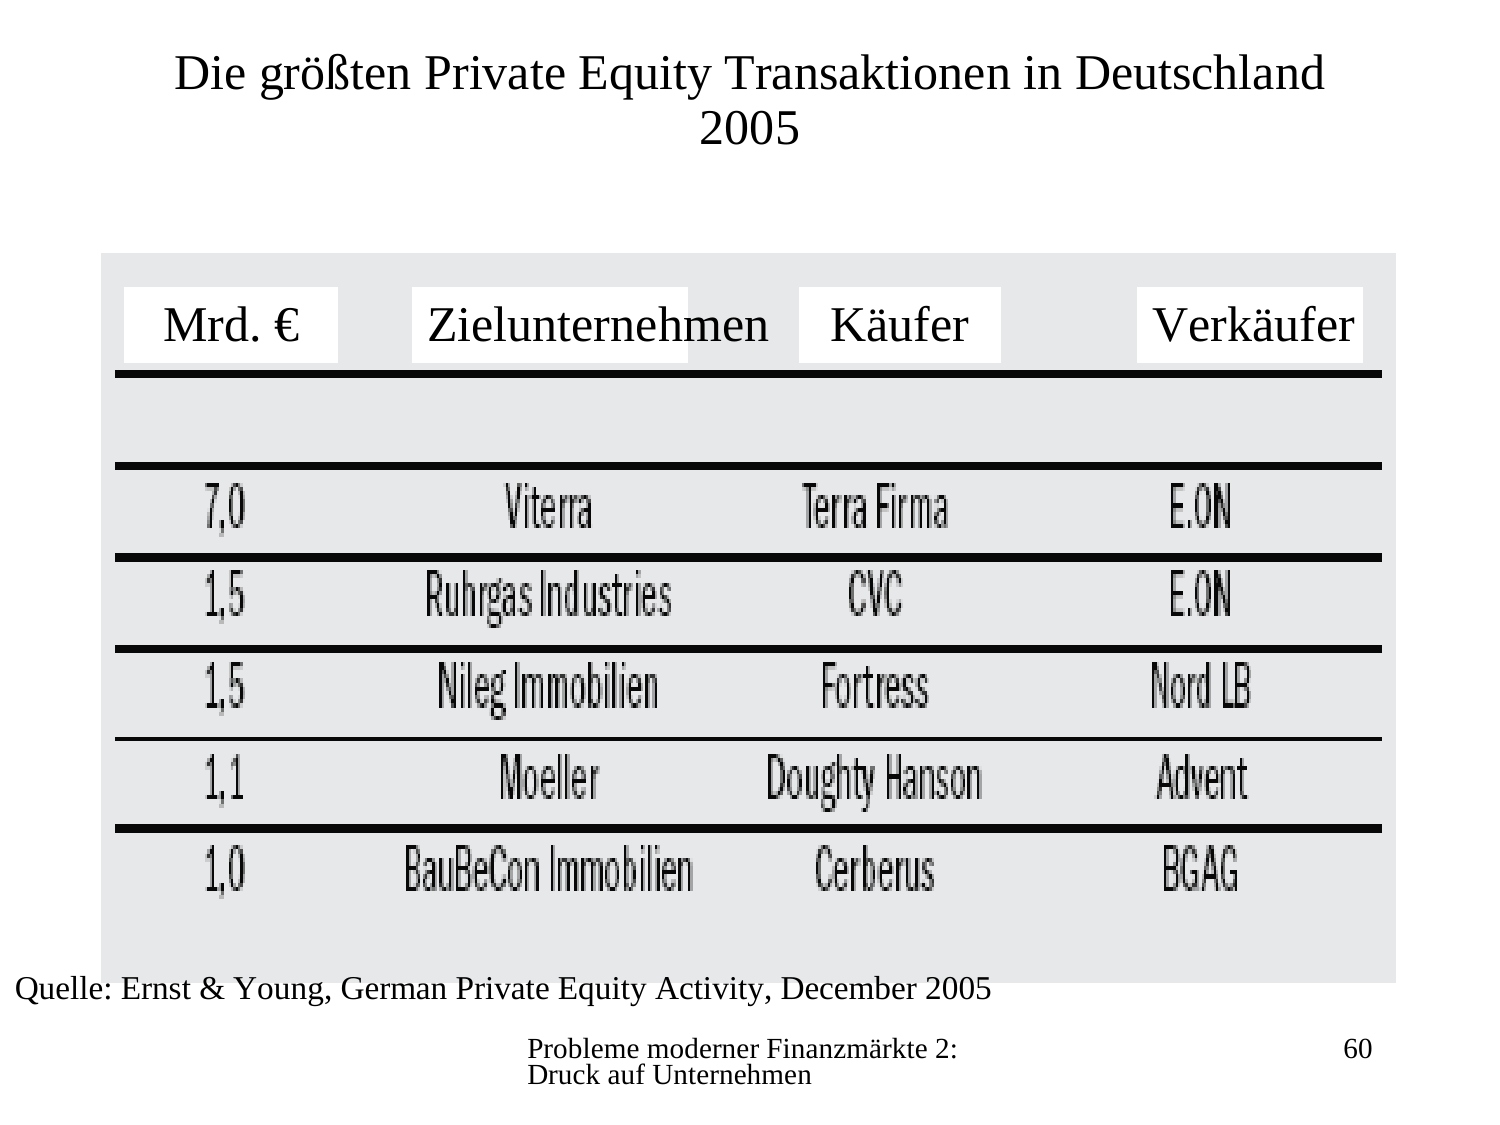

Die größten Private Equity Transaktionen in Deutschland 2005
Mrd. €
Zielunternehmen
Käufer
Verkäufer
Quelle: Ernst & Young, German Private Equity Activity, December 2005
Probleme moderner Finanzmärkte 2: Druck auf Unternehmen
60